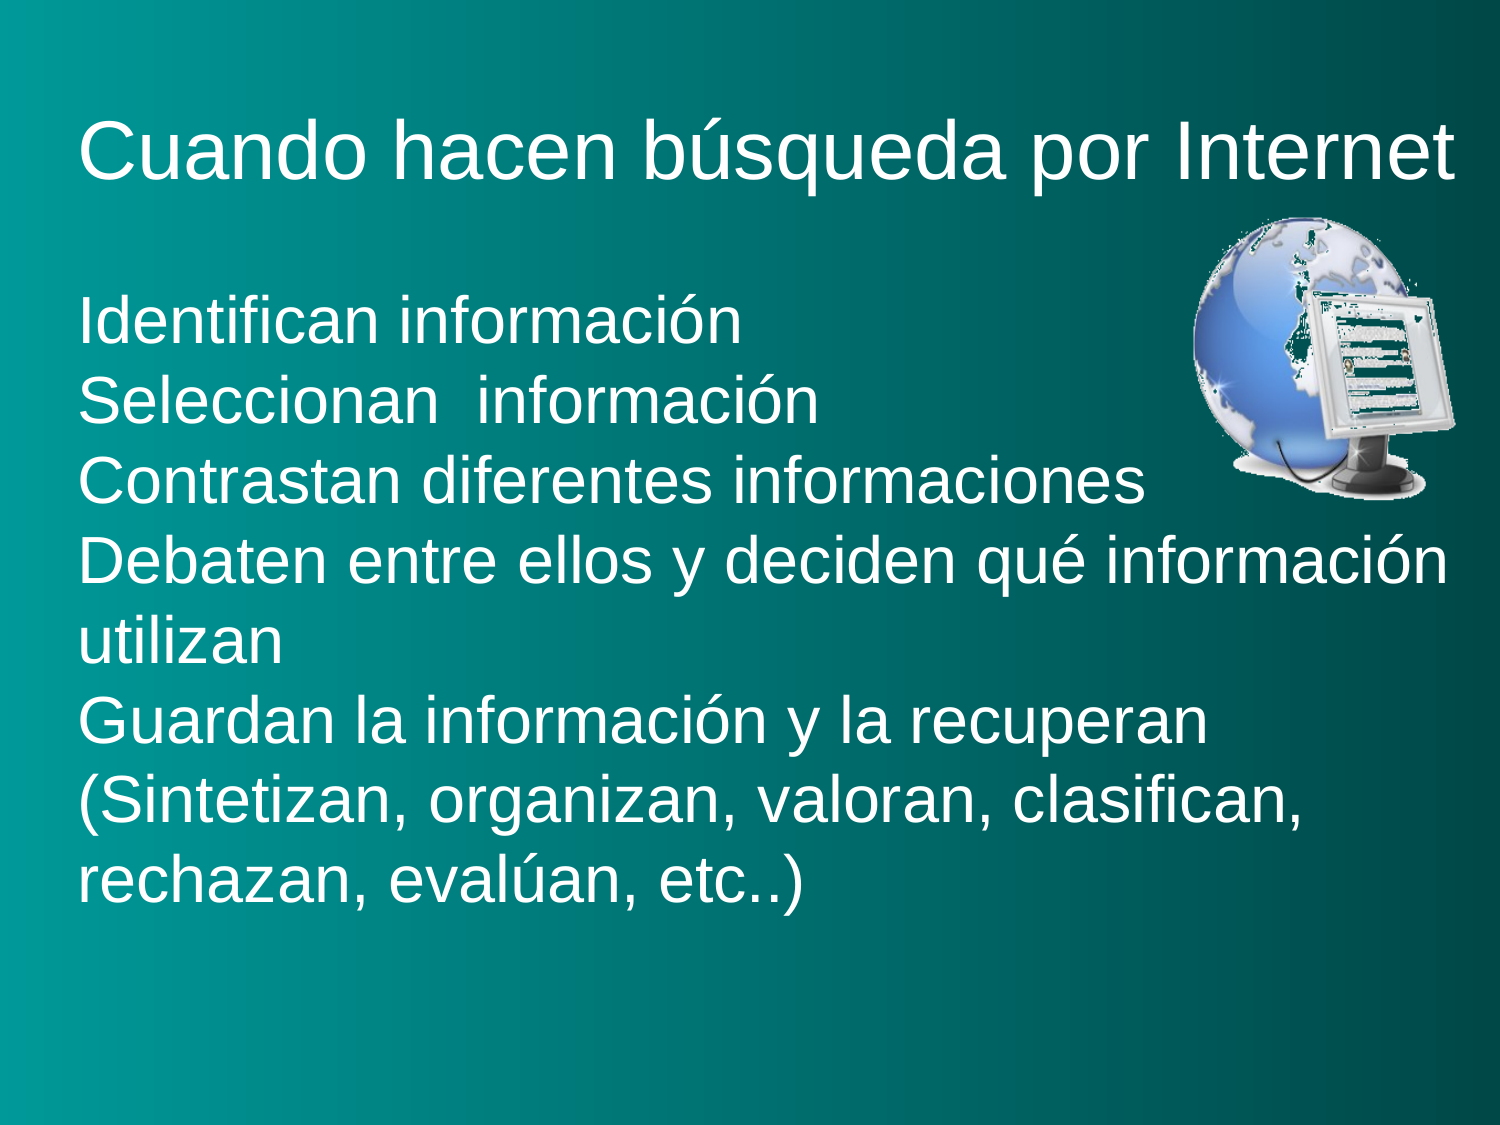

Cuando hacen búsqueda por Internet
Identifican información
Seleccionan información
Contrastan diferentes informaciones
Debaten entre ellos y deciden qué información utilizan
Guardan la información y la recuperan
(Sintetizan, organizan, valoran, clasifican, rechazan, evalúan, etc..)